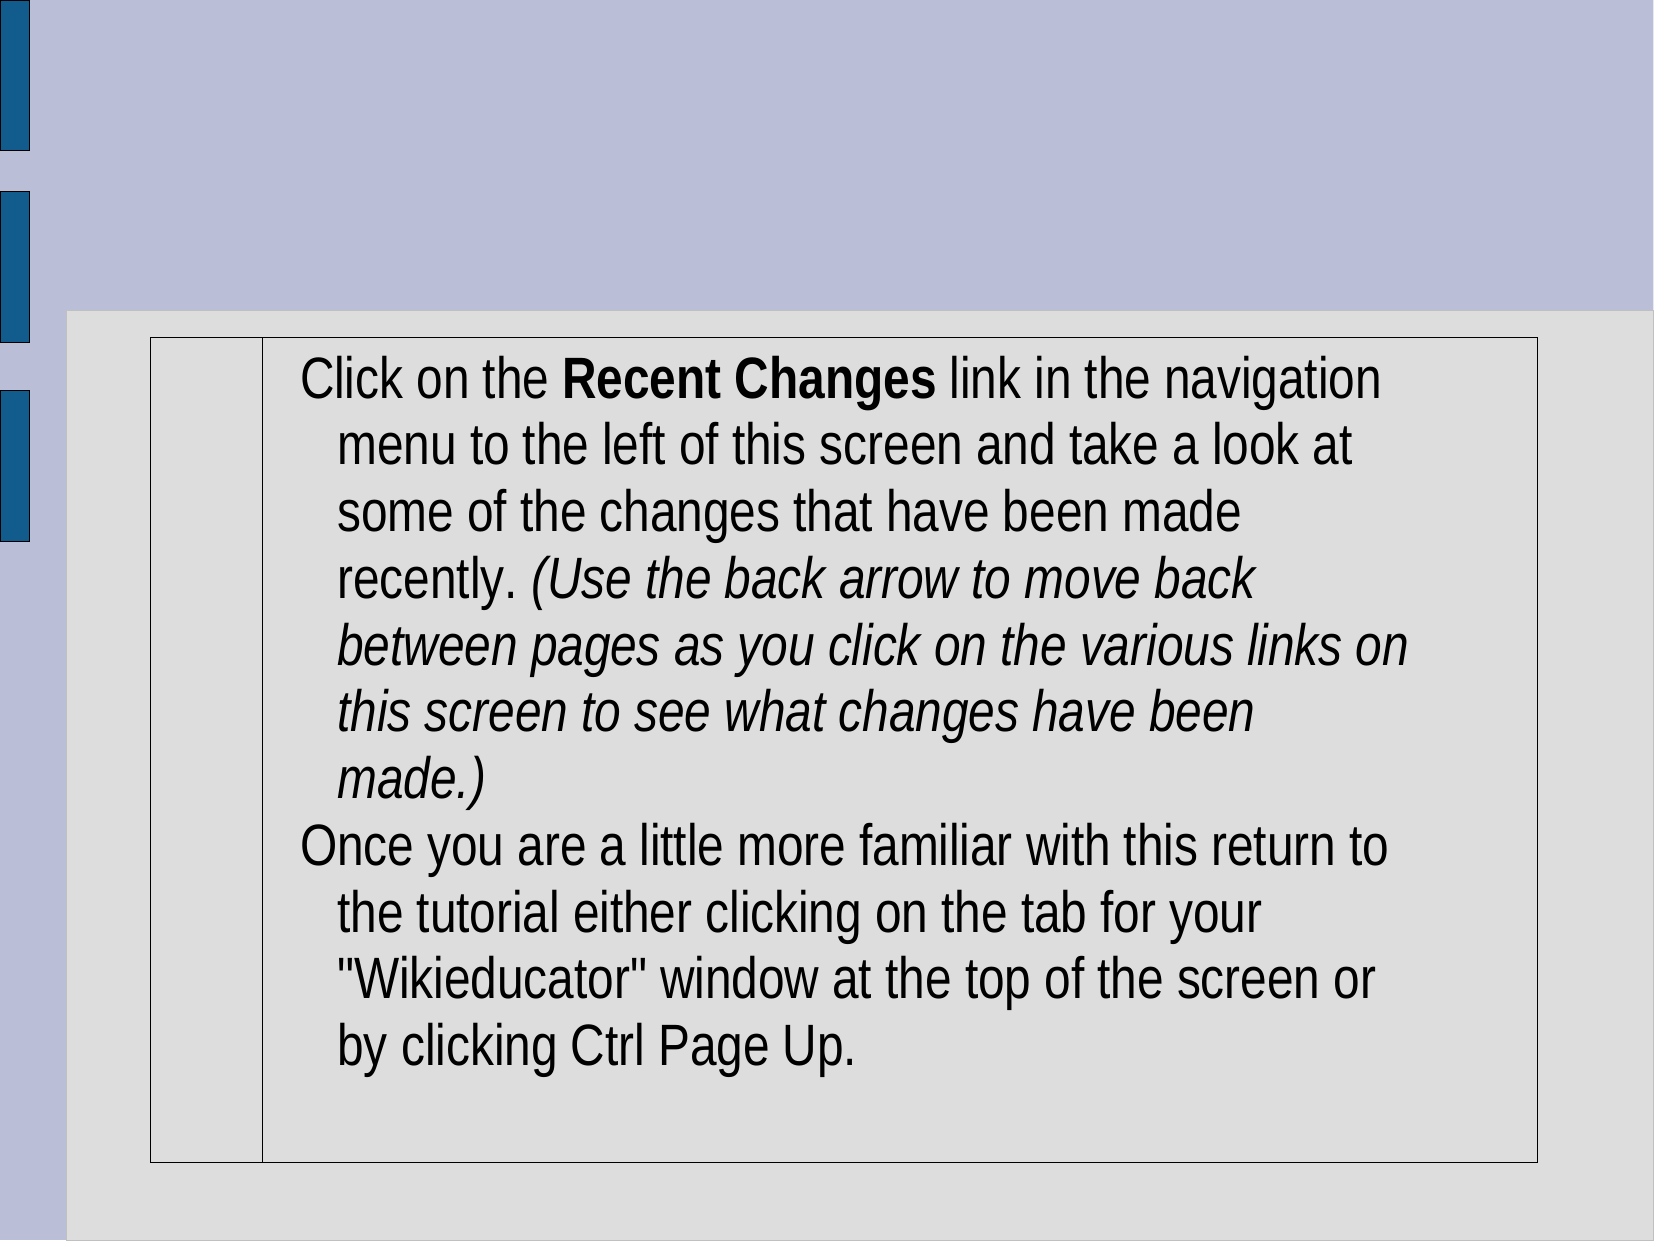

# Click on the Recent Changes link in the navigation menu to the left of this screen and take a look at some of the changes that have been made recently. (Use the back arrow to move back between pages as you click on the various links on this screen to see what changes have been made.)
Once you are a little more familiar with this return to the tutorial either clicking on the tab for your "Wikieducator" window at the top of the screen or by clicking Ctrl Page Up.